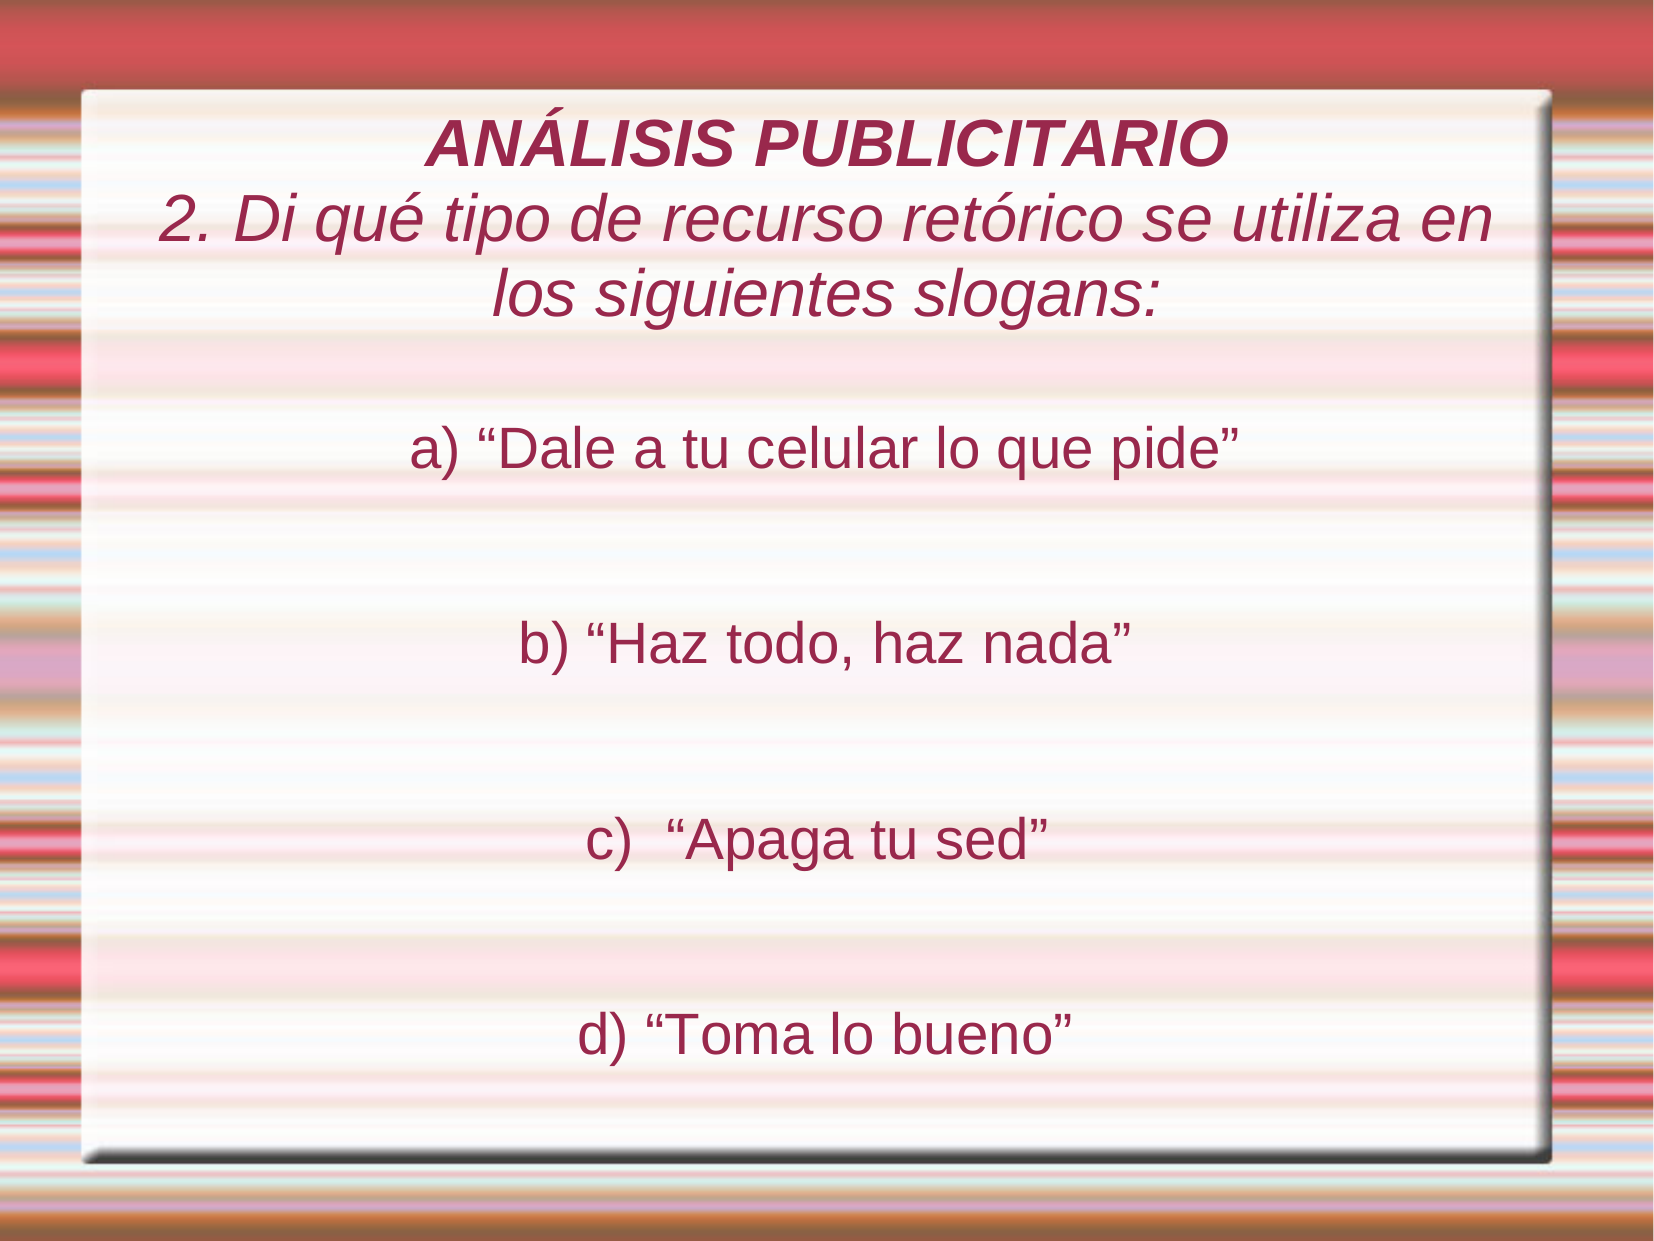

# ANÁLISIS PUBLICITARIO 2. Di qué tipo de recurso retórico se utiliza en los siguientes slogans:
a) “Dale a tu celular lo que pide”
b) “Haz todo, haz nada”
c) “Apaga tu sed”
d) “Toma lo bueno”